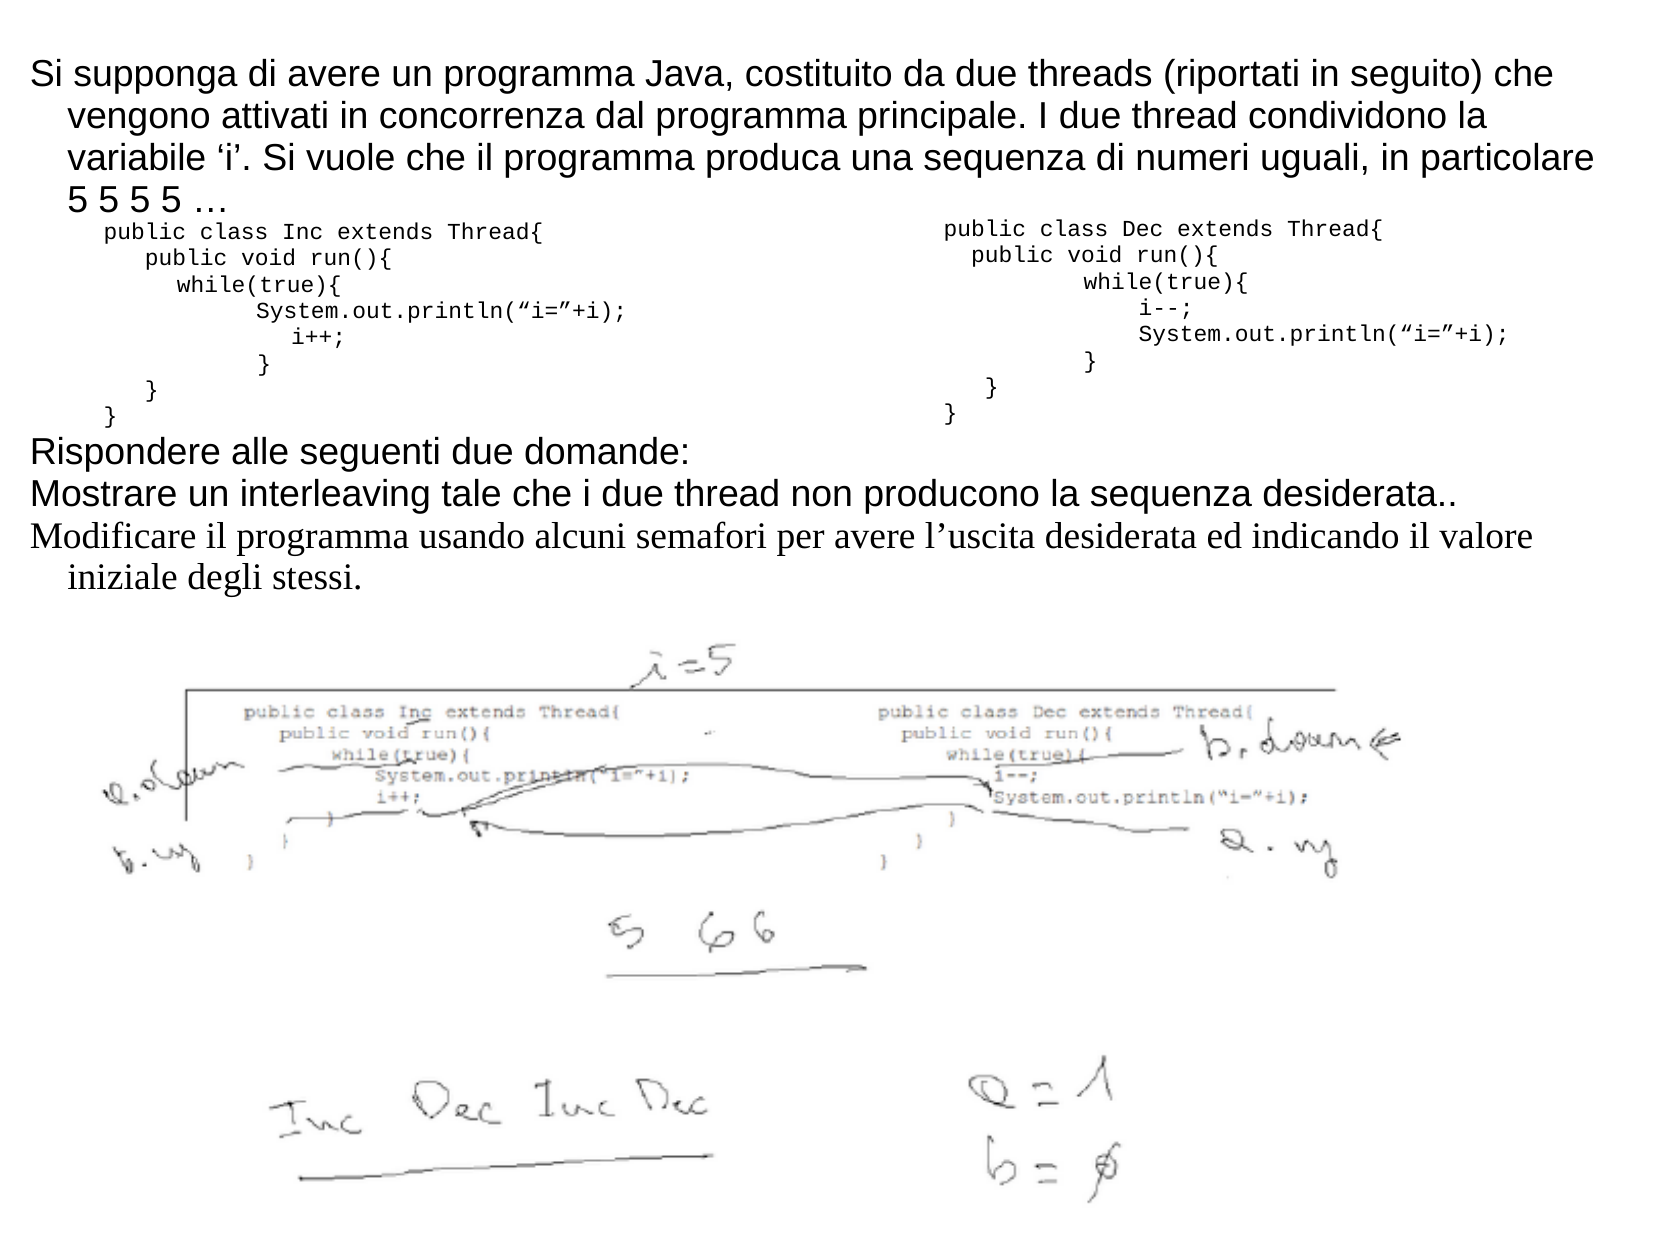

Si supponga di avere un programma Java, costituito da due threads (riportati in seguito) che vengono attivati in concorrenza dal programma principale. I due thread condividono la variabile ‘i’. Si vuole che il programma produca una sequenza di numeri uguali, in particolare 5 5 5 5 …
public class Inc extends Thread{
 public void run(){
while(true){
 	 System.out.println(“i=”+i);
		i++;
	 }
 }
}
Rispondere alle seguenti due domande:
Mostrare un interleaving tale che i due thread non producono la sequenza desiderata..
Modificare il programma usando alcuni semafori per avere l’uscita desiderata ed indicando il valore iniziale degli stessi.
public class Dec extends Thread{
 public void run(){
	 while(true){
	 i--;
	 System.out.println(“i=”+i);
	 }
 }
}